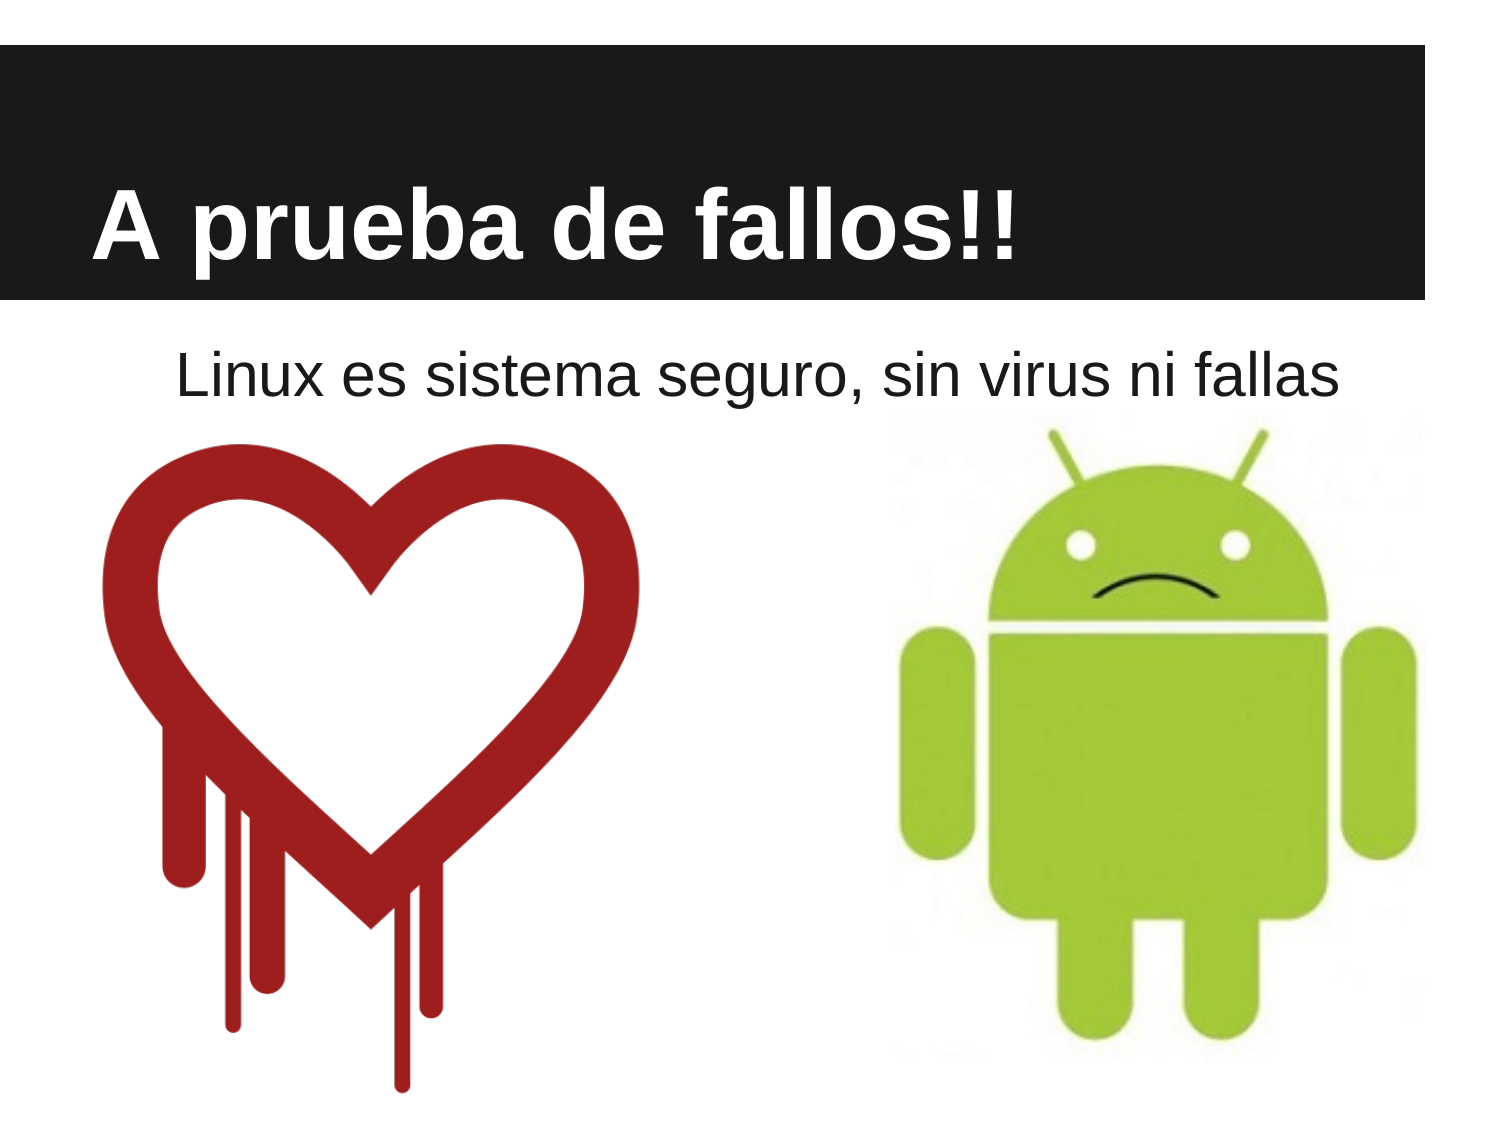

# A prueba de fallos!!
 Linux es sistema seguro, sin virus ni fallas